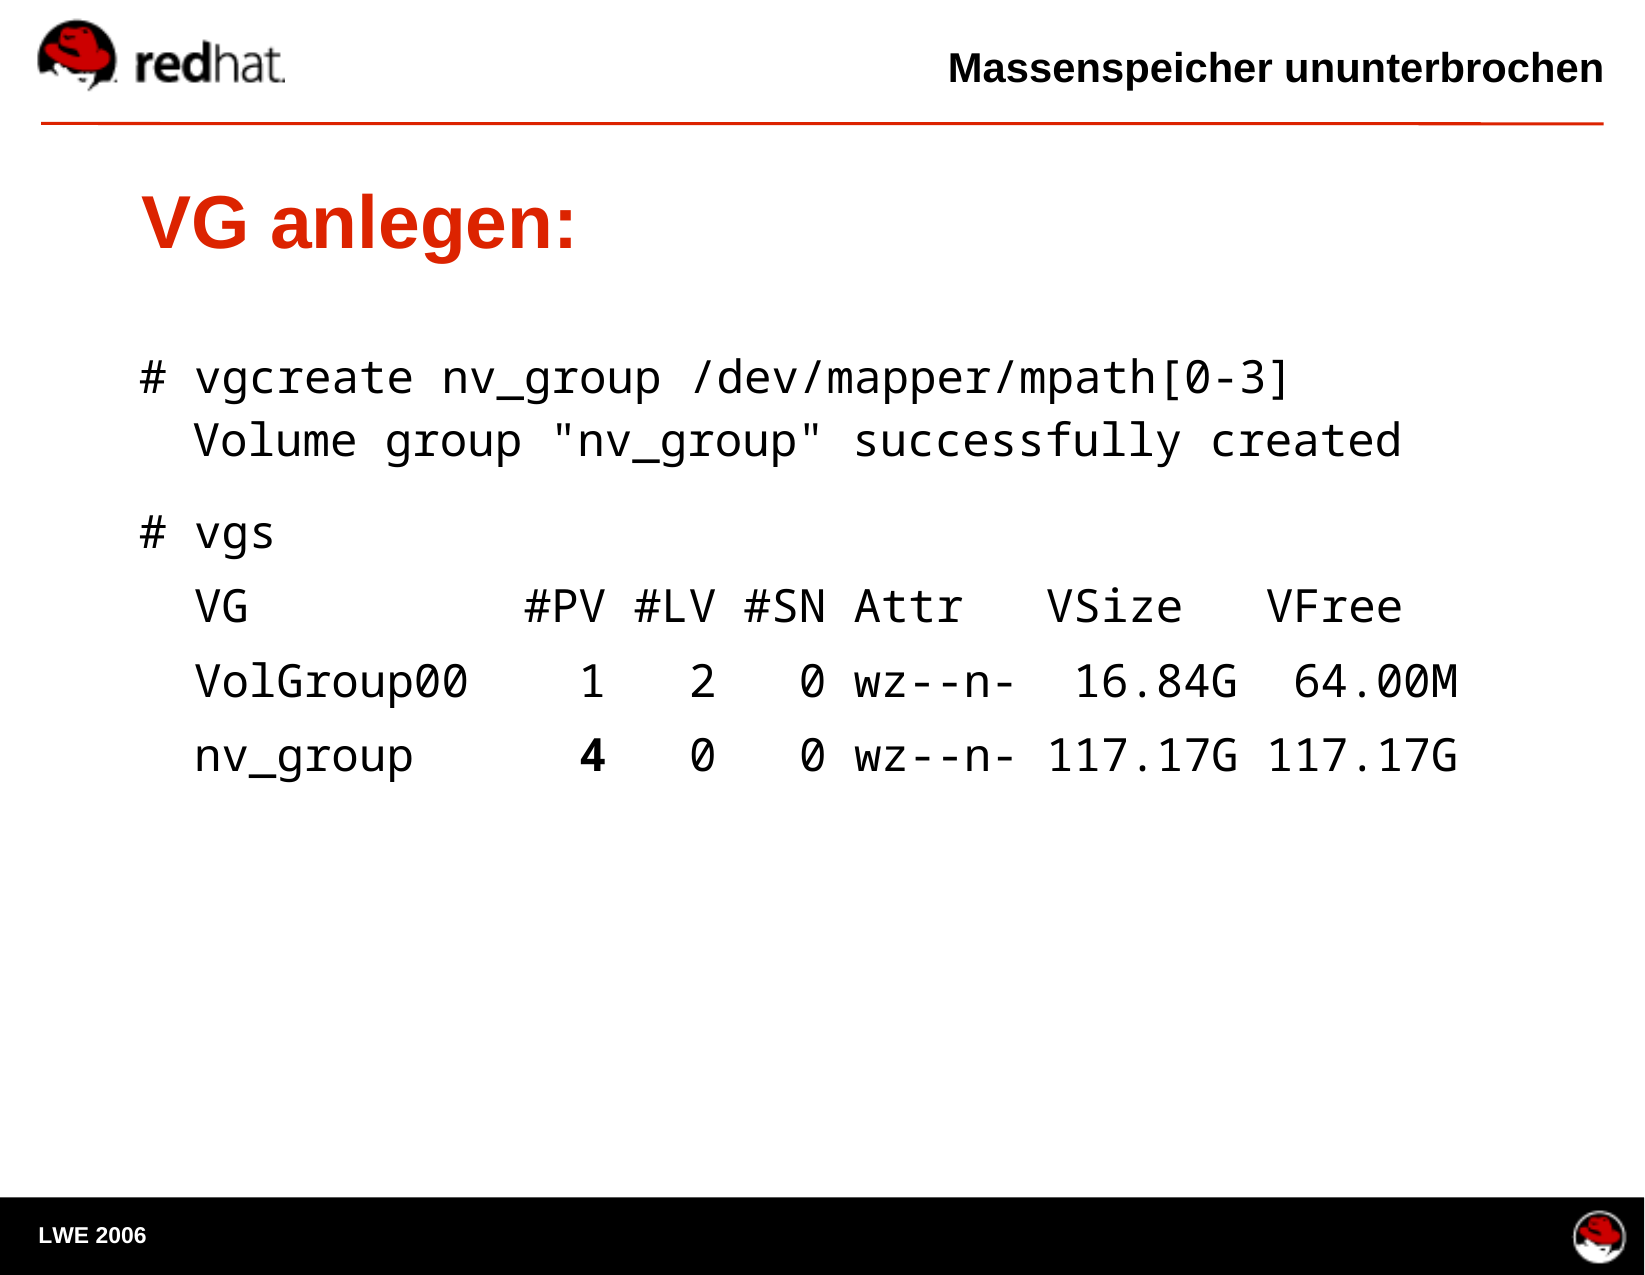

Massenspeicher ununterbrochen
VG anlegen:
# # vgcreate nv_group /dev/mapper/mpath[0-3] Volume group "nv_group" successfully created
# vgs
 VG #PV #LV #SN Attr VSize VFree
 VolGroup00 1 2 0 wz--n- 16.84G 64.00M
 nv_group 4 0 0 wz--n- 117.17G 117.17G
LWE 2006